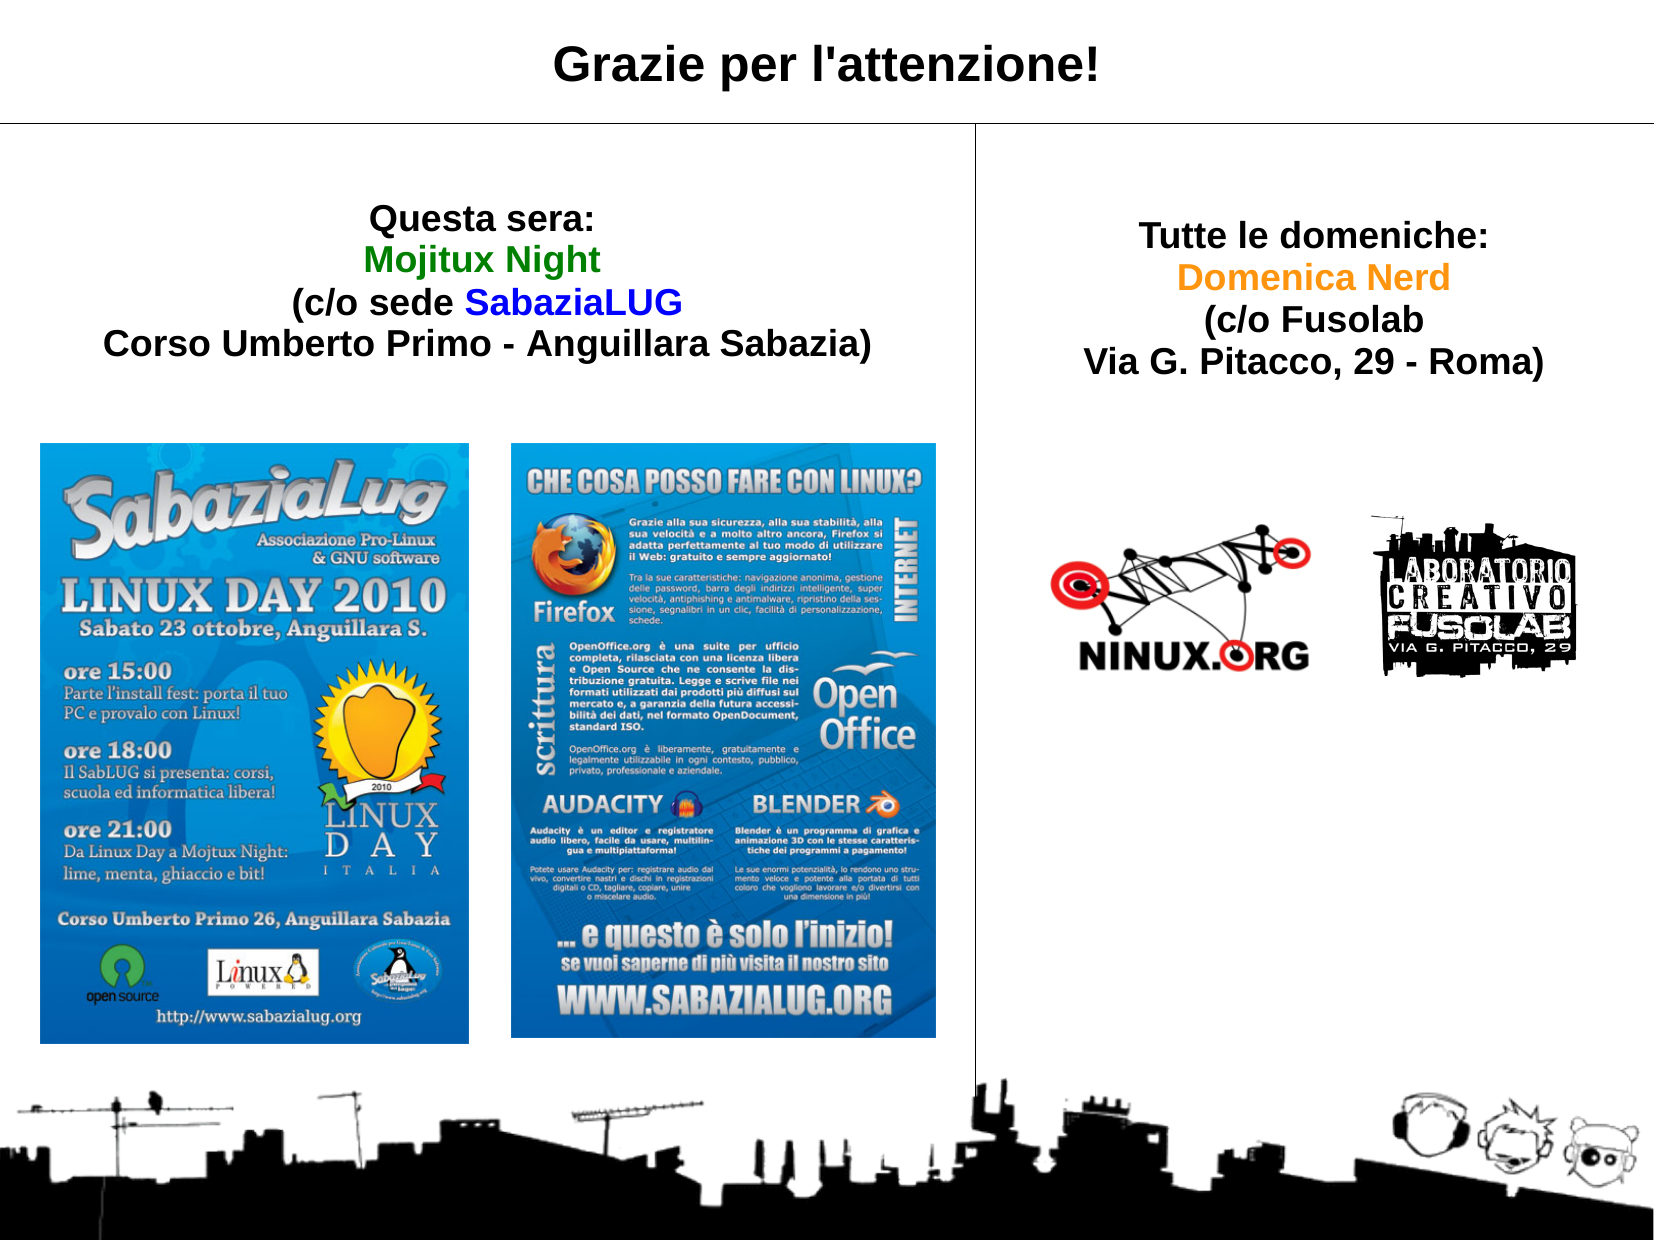

# Grazie per l'attenzione!
Questa sera:
Mojitux Night
(c/o sede SabaziaLUG
Corso Umberto Primo - Anguillara Sabazia)
Tutte le domeniche:
Domenica Nerd
(c/o Fusolab
Via G. Pitacco, 29 - Roma)